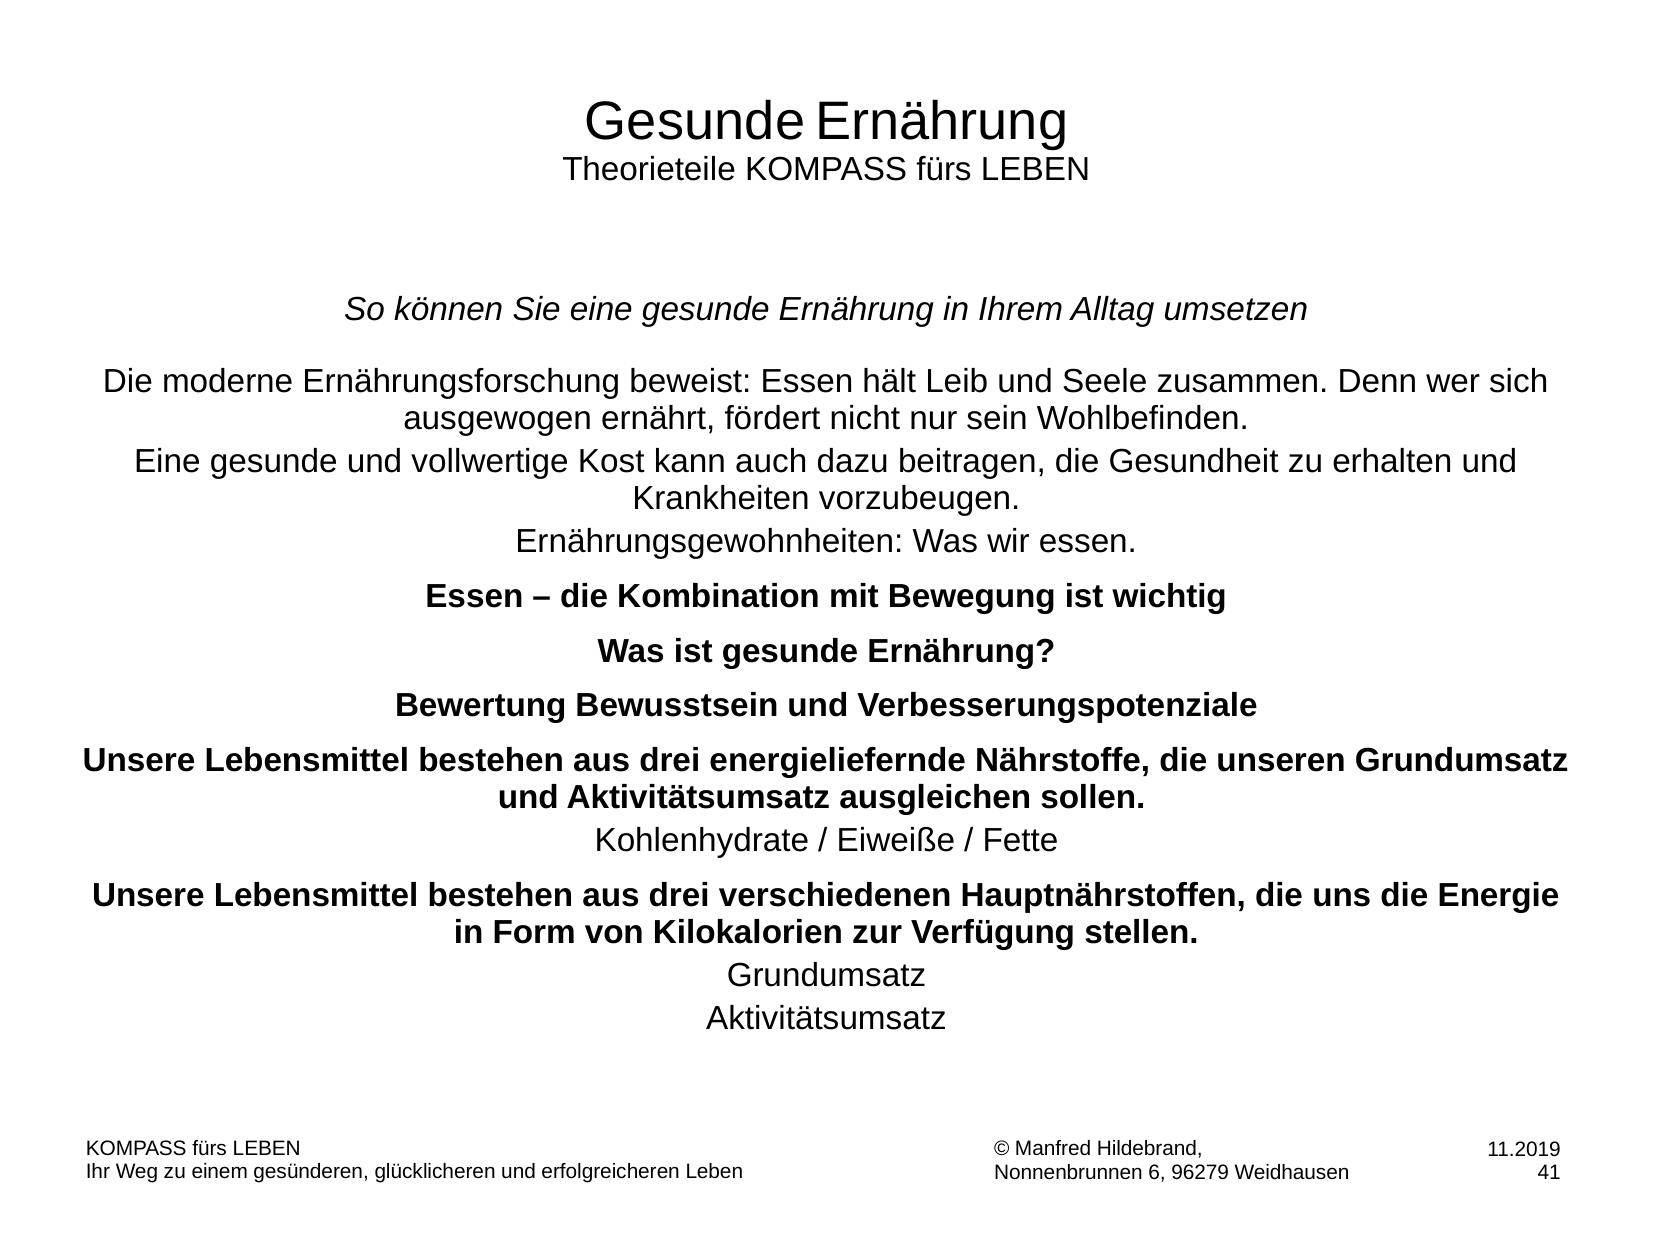

# Gesunde Ernährung Theorieteile KOMPASS fürs LEBEN
So können Sie eine gesunde Ernährung in Ihrem Alltag umsetzen
Die moderne Ernährungsforschung beweist: Essen hält Leib und Seele zusammen. Denn wer sich ausgewogen ernährt, fördert nicht nur sein Wohlbefinden.
Eine gesunde und vollwertige Kost kann auch dazu beitragen, die Gesundheit zu erhalten und Krankheiten vorzubeugen.
Ernährungsgewohnheiten: Was wir essen.
Essen – die Kombination mit Bewegung ist wichtig
Was ist gesunde Ernährung?
Bewertung Bewusstsein und Verbesserungspotenziale
Unsere Lebensmittel bestehen aus drei energieliefernde Nährstoffe, die unseren Grundumsatz und Aktivitätsumsatz ausgleichen sollen.
Kohlenhydrate / Eiweiße / Fette
Unsere Lebensmittel bestehen aus drei verschiedenen Hauptnährstoffen, die uns die Energie in Form von Kilokalorien zur Verfügung stellen.
Grundumsatz
Aktivitätsumsatz
KOMPASS fürs LEBEN
Ihr Weg zu einem gesünderen, glücklicheren und erfolgreicheren Leben
© Manfred Hildebrand,
Nonnenbrunnen 6, 96279 Weidhausen
11.2019
41